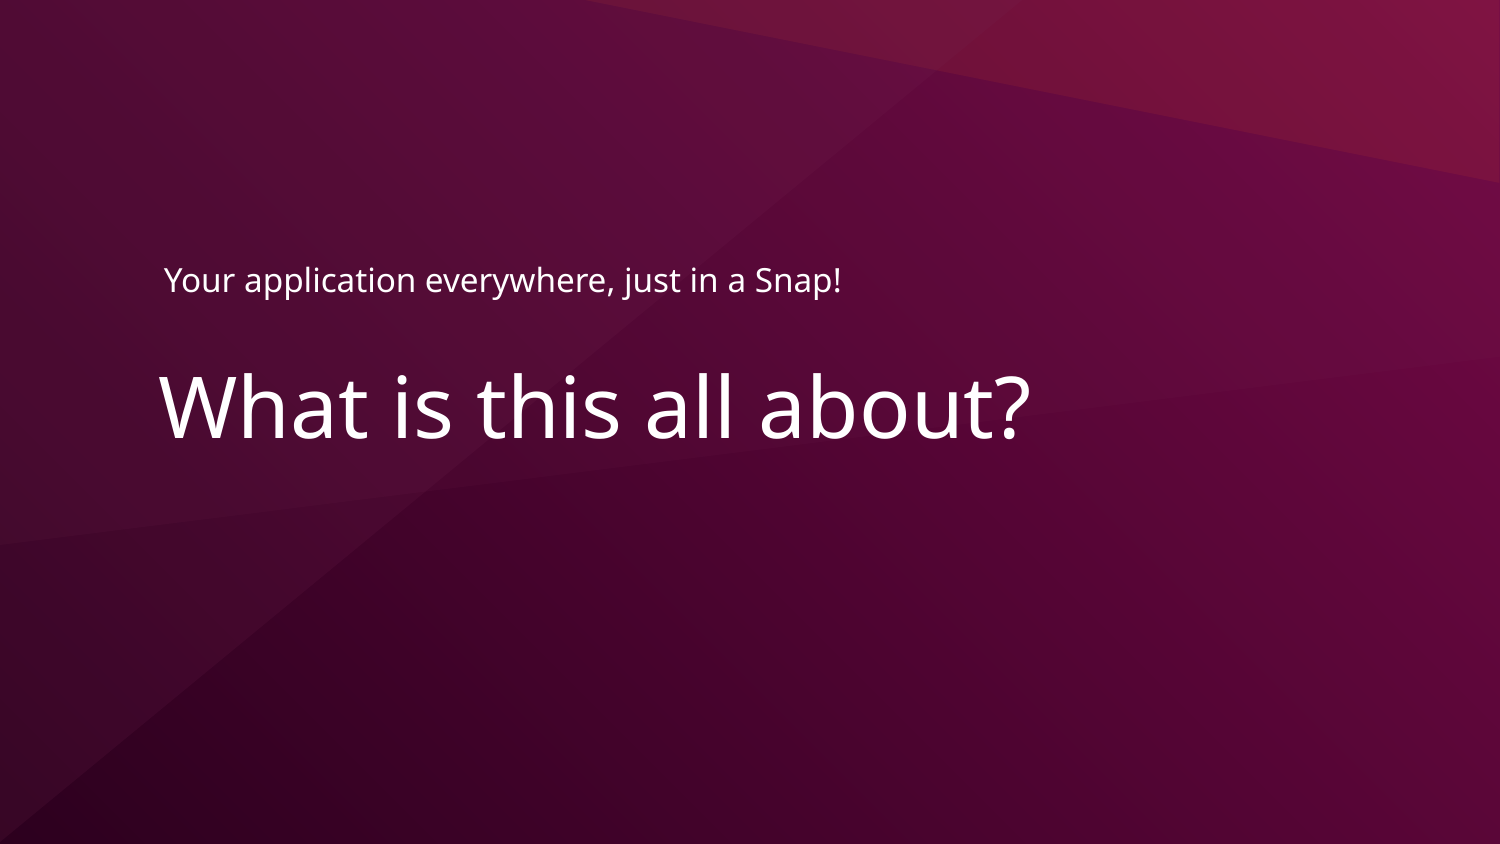

Your application everywhere, just in a Snap!
# What is this all about?